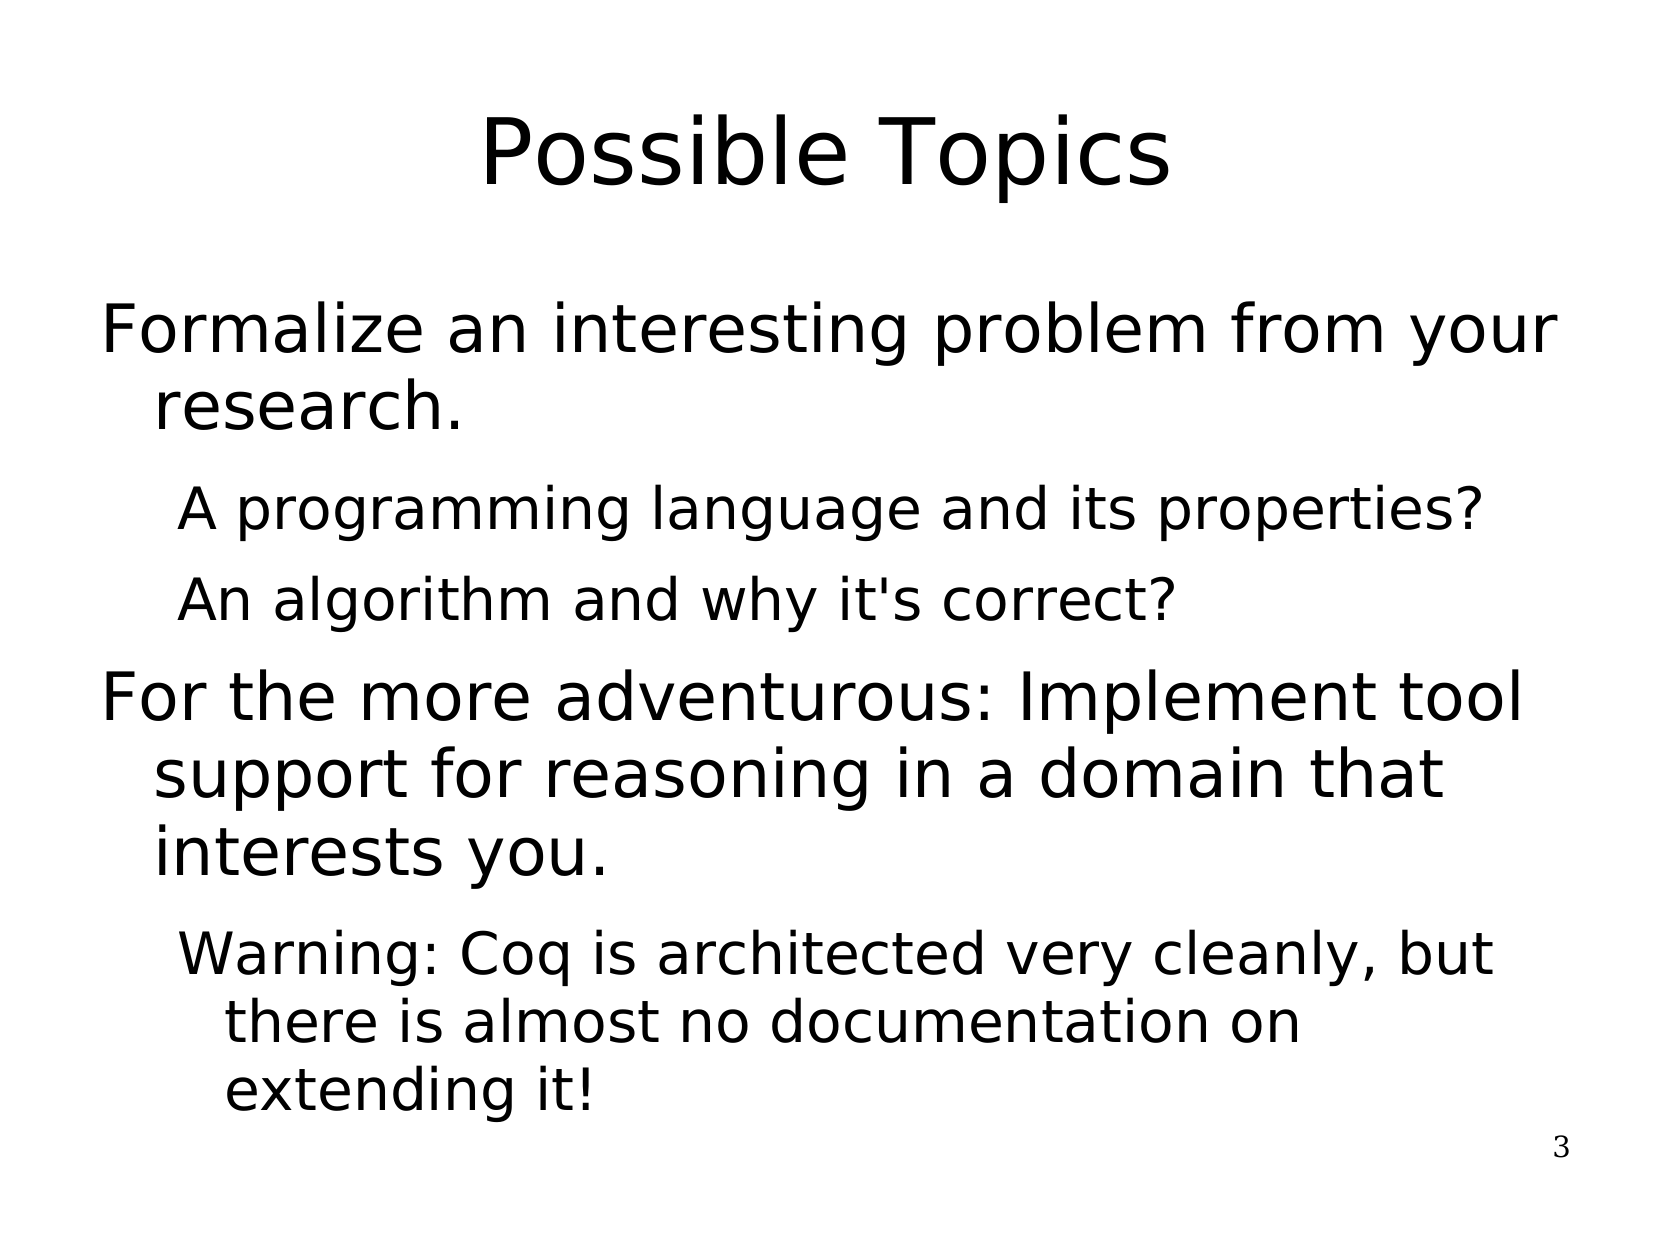

# Possible Topics
Formalize an interesting problem from your research.
A programming language and its properties?
An algorithm and why it's correct?
For the more adventurous: Implement tool support for reasoning in a domain that interests you.
Warning: Coq is architected very cleanly, but there is almost no documentation on extending it!
3